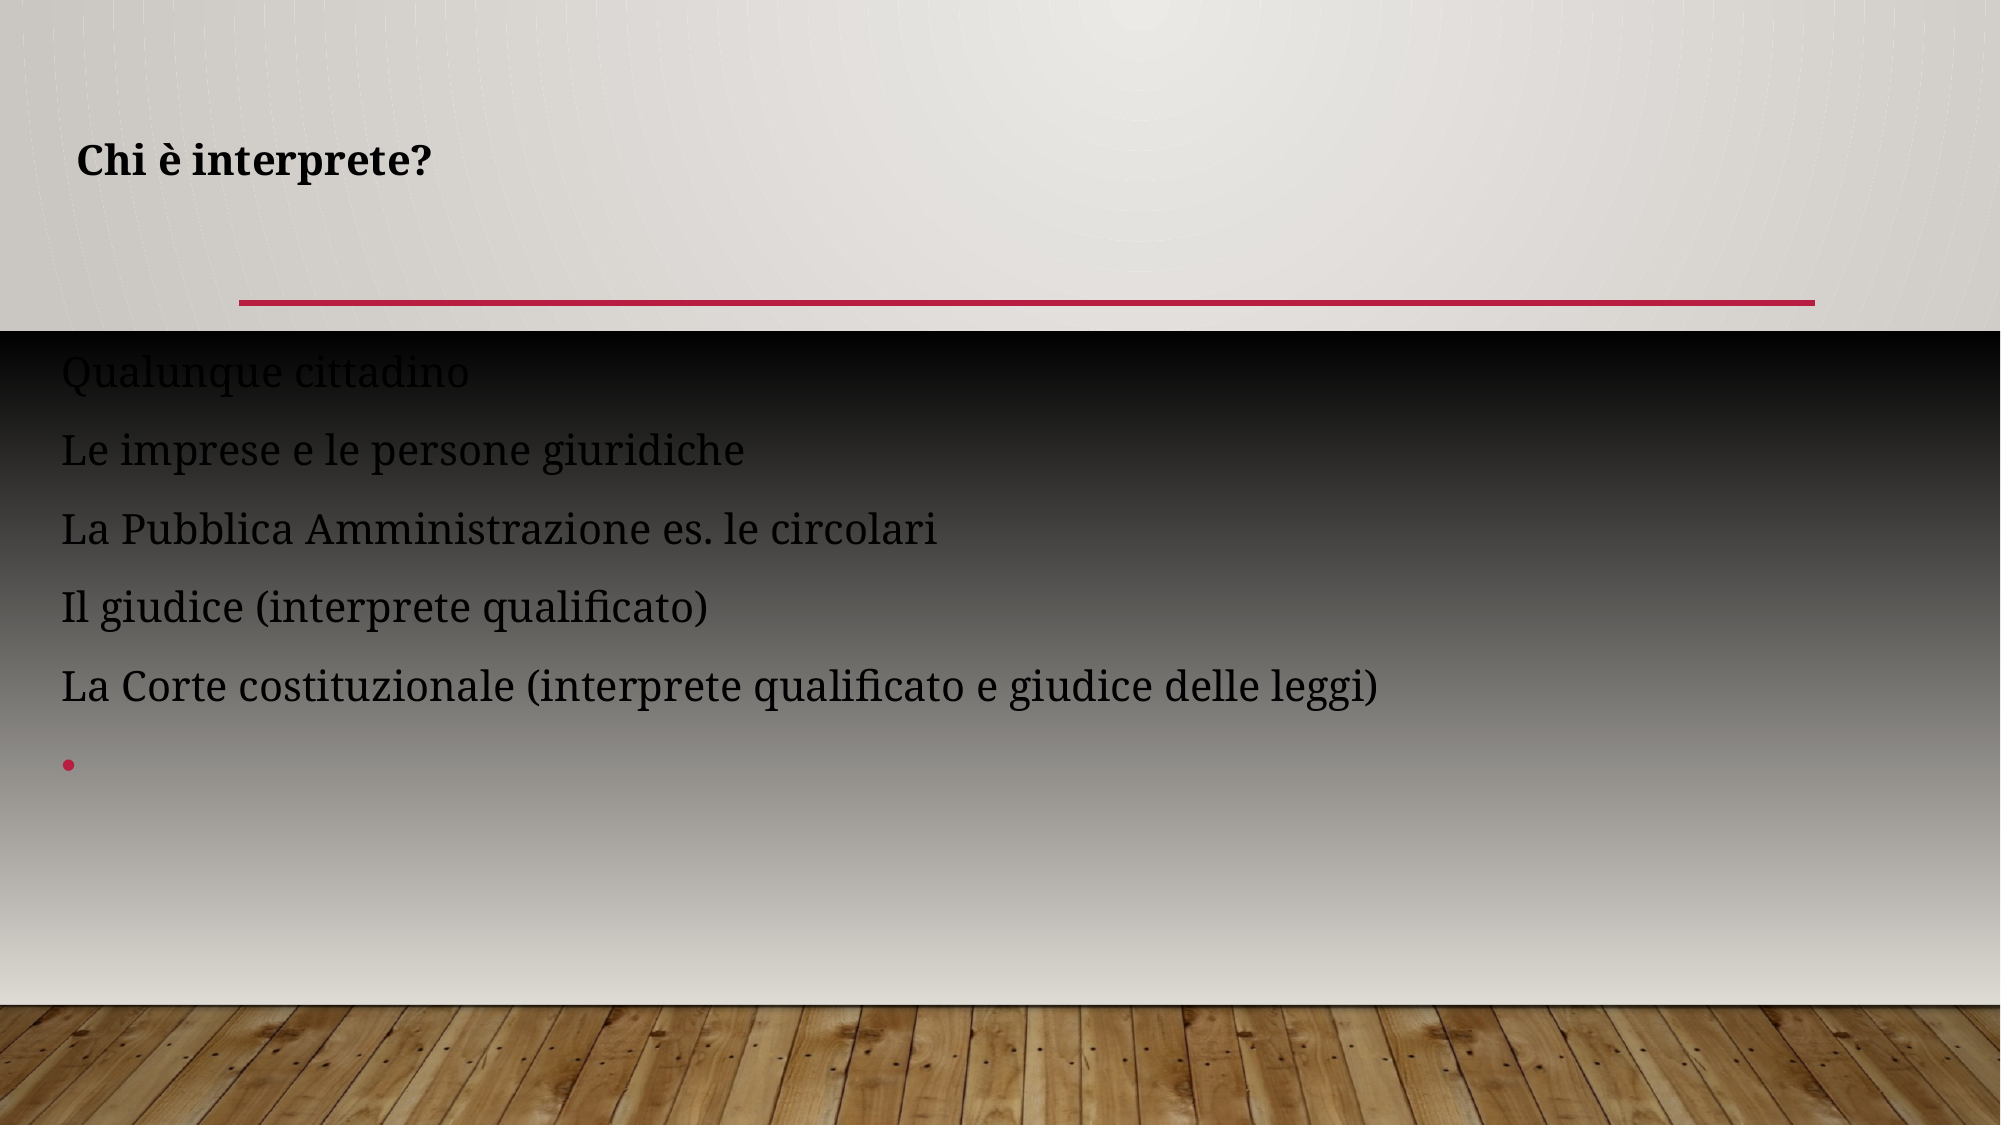

# Chi è interprete?
Qualunque cittadino
Le imprese e le persone giuridiche
La Pubblica Amministrazione es. le circolari
Il giudice (interprete qualificato)
La Corte costituzionale (interprete qualificato e giudice delle leggi)